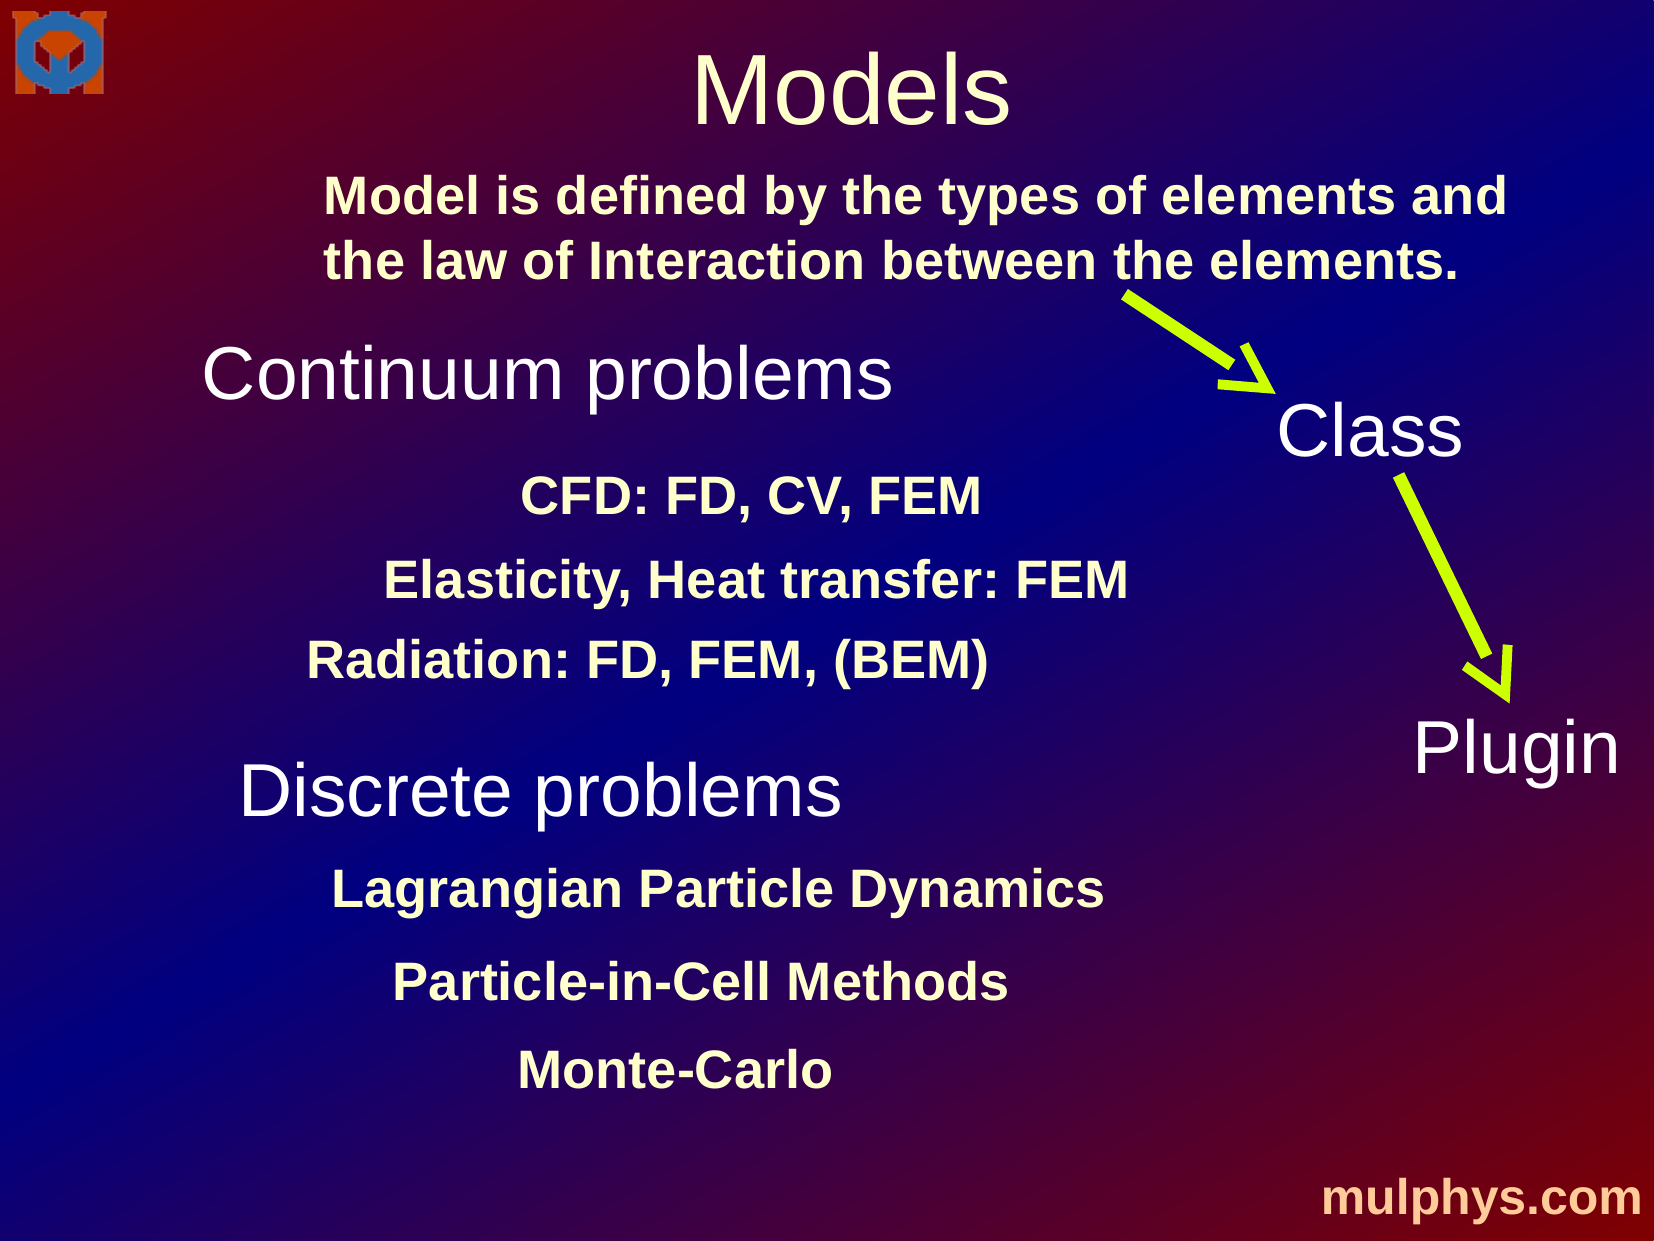

# Models
Model is defined by the types of elements and
the law of Interaction between the elements.
Continuum problems
Class
CFD: FD, CV, FEM
Elasticity, Heat transfer: FEM
Radiation: FD, FEM, (BEM)
Plugin
Discrete problems
Lagrangian Particle Dynamics
Particle-in-Cell Methods
Monte-Carlo
mulphys.com